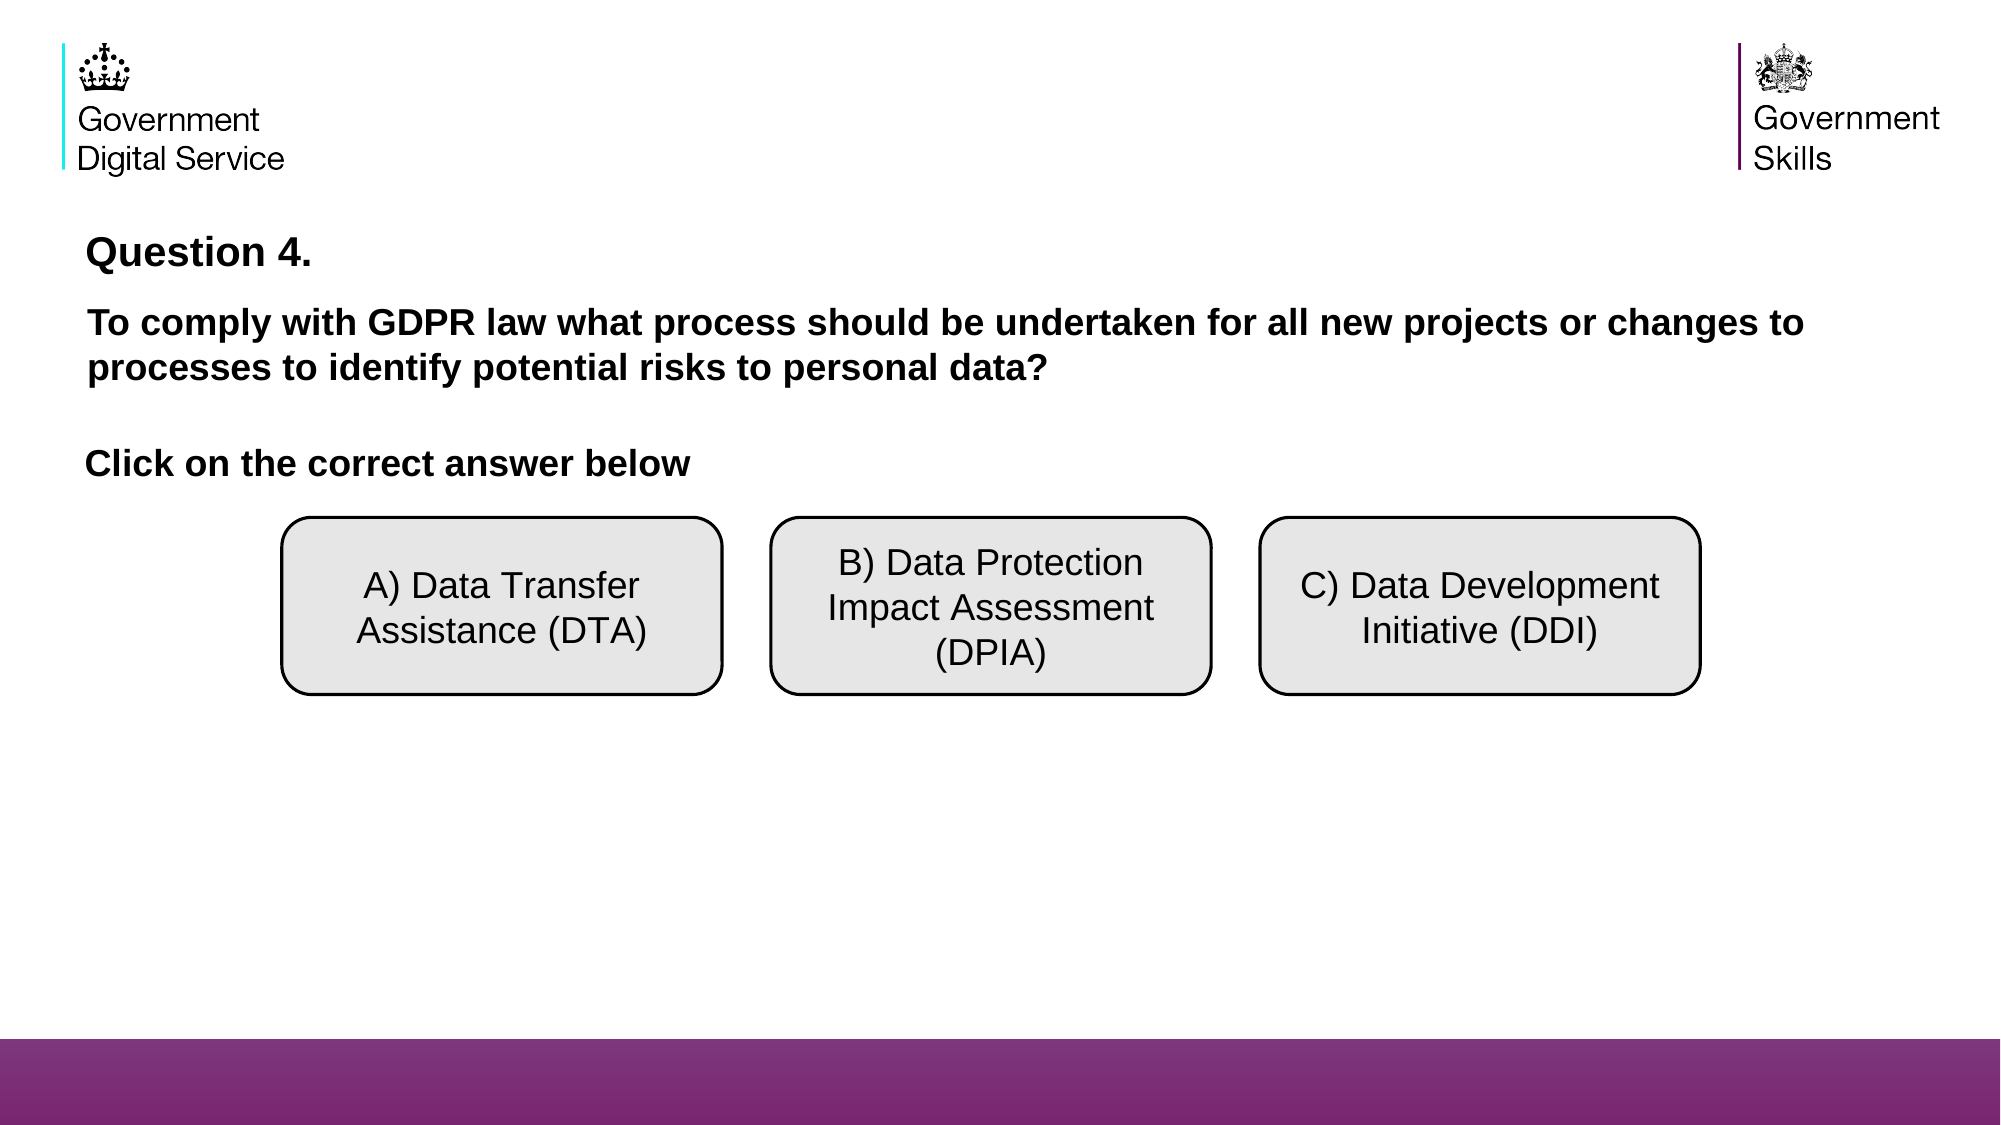

# Question 4.
To comply with GDPR law what process should be undertaken for all new projects or changes to processes to identify potential risks to personal data?
Click on the correct answer below
A) Data Transfer Assistance (DTA)
B) Data Protection Impact Assessment (DPIA)
C) Data Development Initiative (DDI)